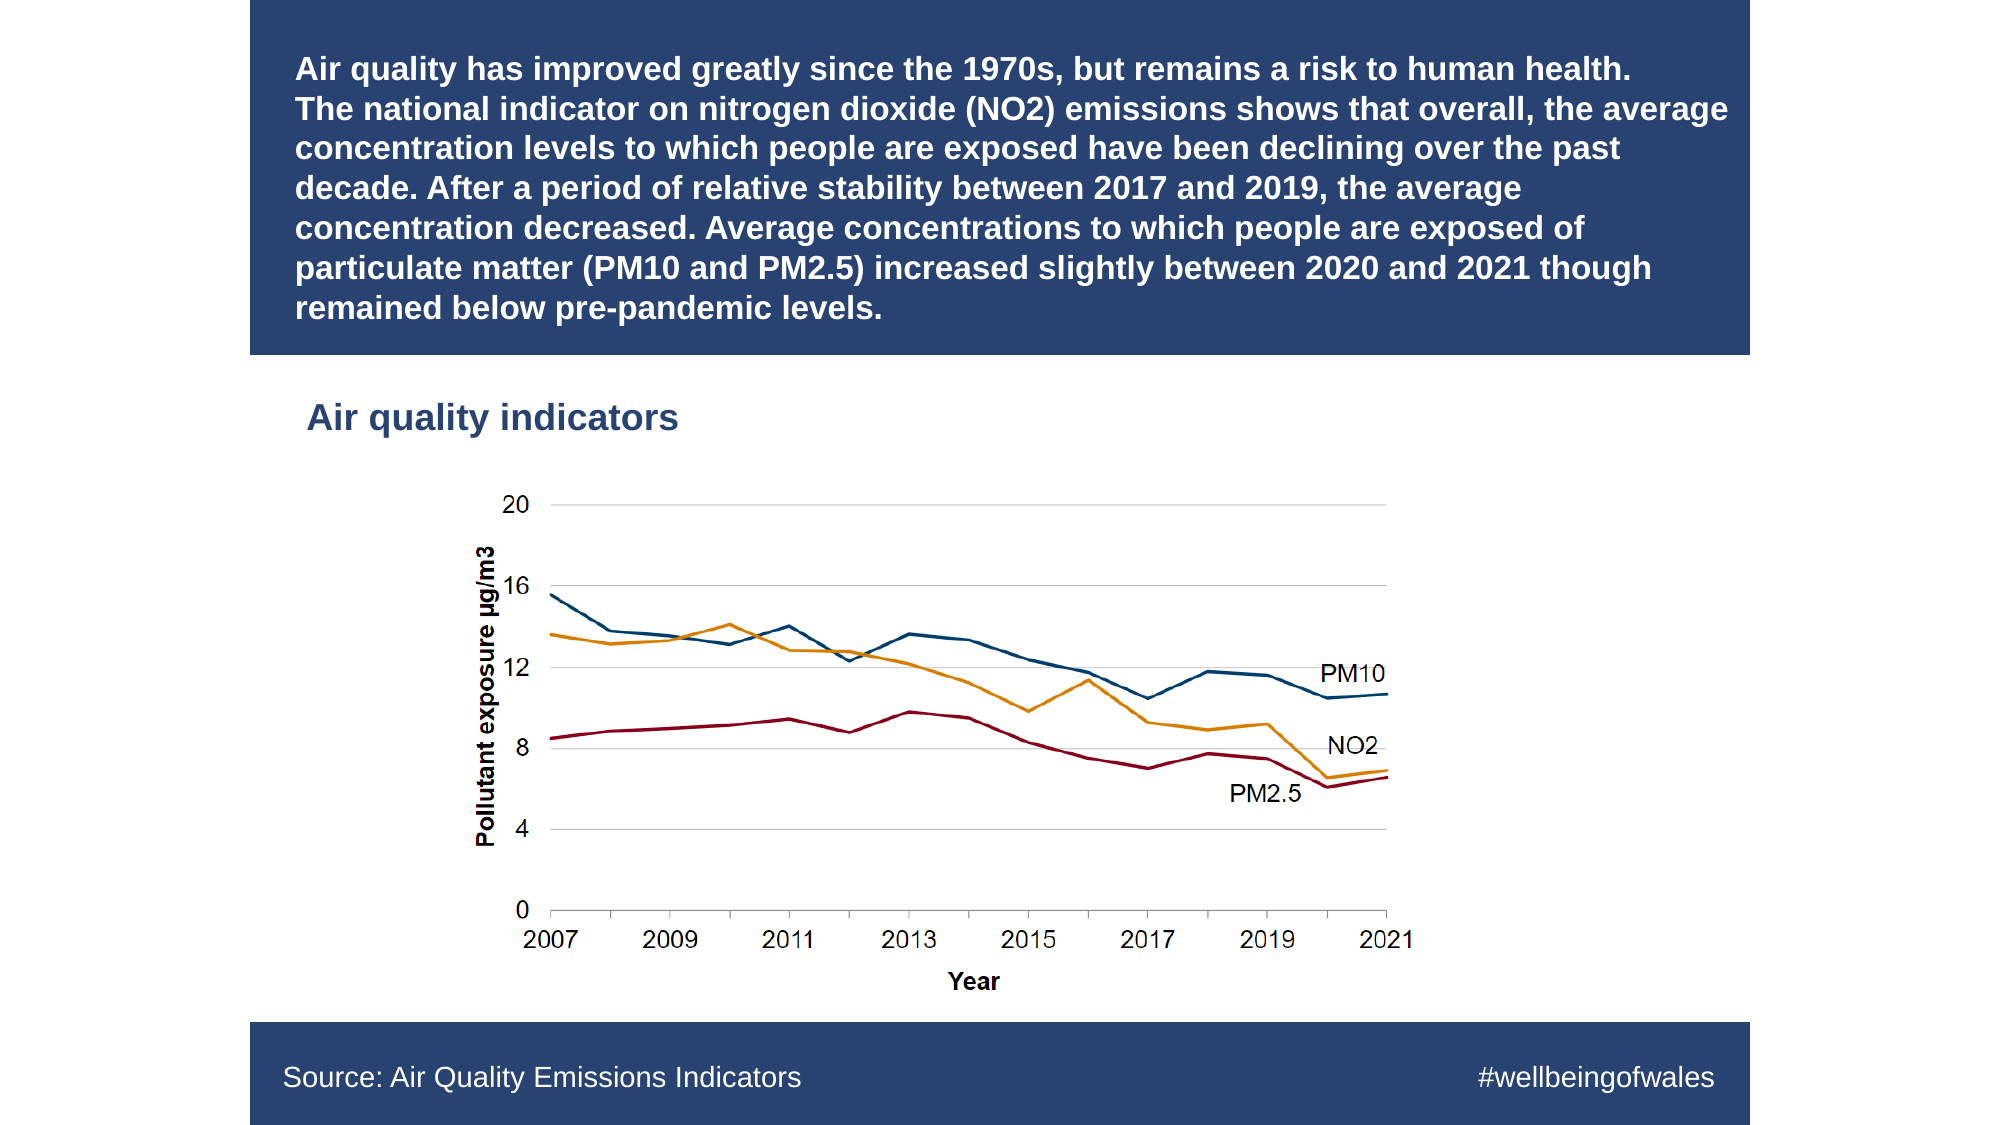

# Air quality has improved greatly since the 1970s, but remains a risk to human health. The national indicator on nitrogen dioxide (NO2) emissions shows that overall, the average concentration levels to which people are exposed have been declining over the past decade. After a period of relative stability between 2017 and 2019, the average concentration decreased. Average concentrations to which people are exposed of particulate matter (PM10 and PM2.5) increased slightly between 2020 and 2021 though remained below pre-pandemic levels.
Air quality indicators
Source: Air Quality Emissions Indicators
#wellbeingofwales